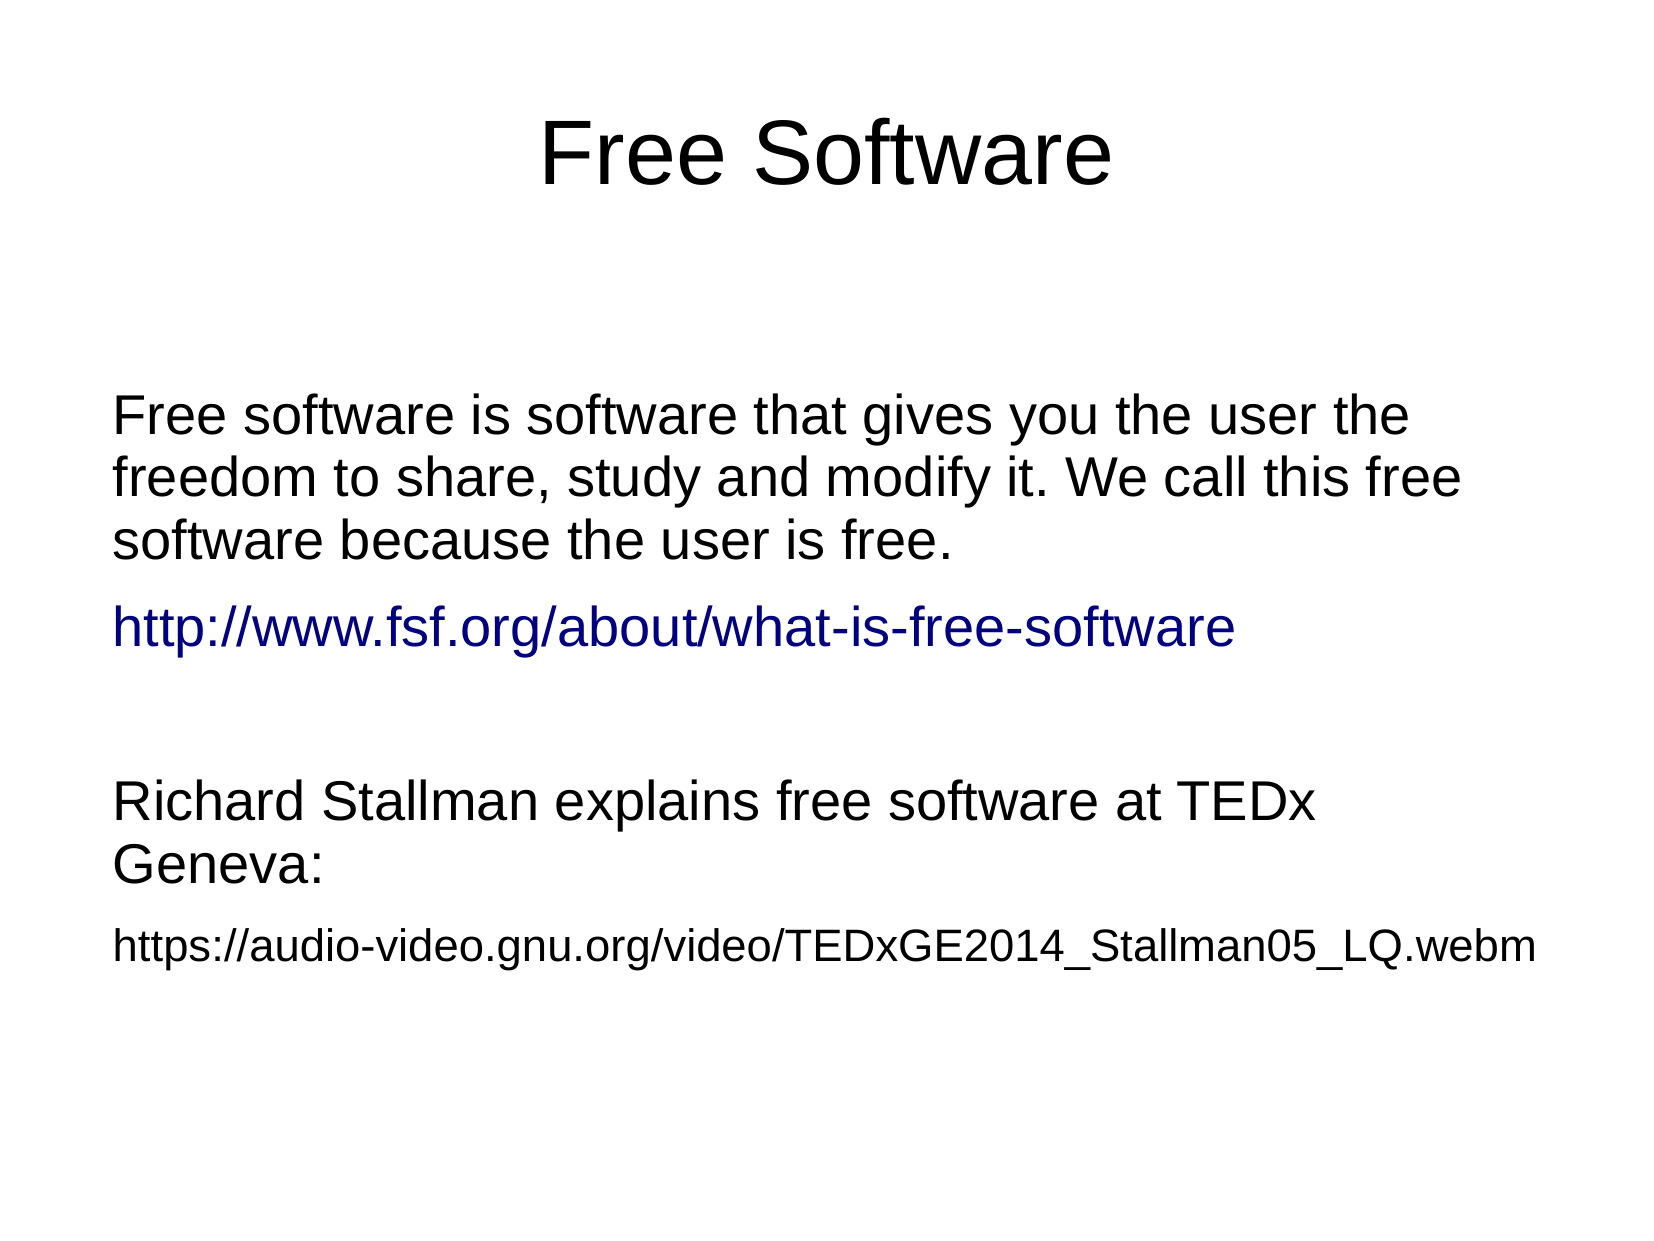

# Free Software
Free software is software that gives you the user the freedom to share, study and modify it. We call this free software because the user is free.
http://www.fsf.org/about/what-is-free-software
Richard Stallman explains free software at TEDx Geneva:
https://audio-video.gnu.org/video/TEDxGE2014_Stallman05_LQ.webm